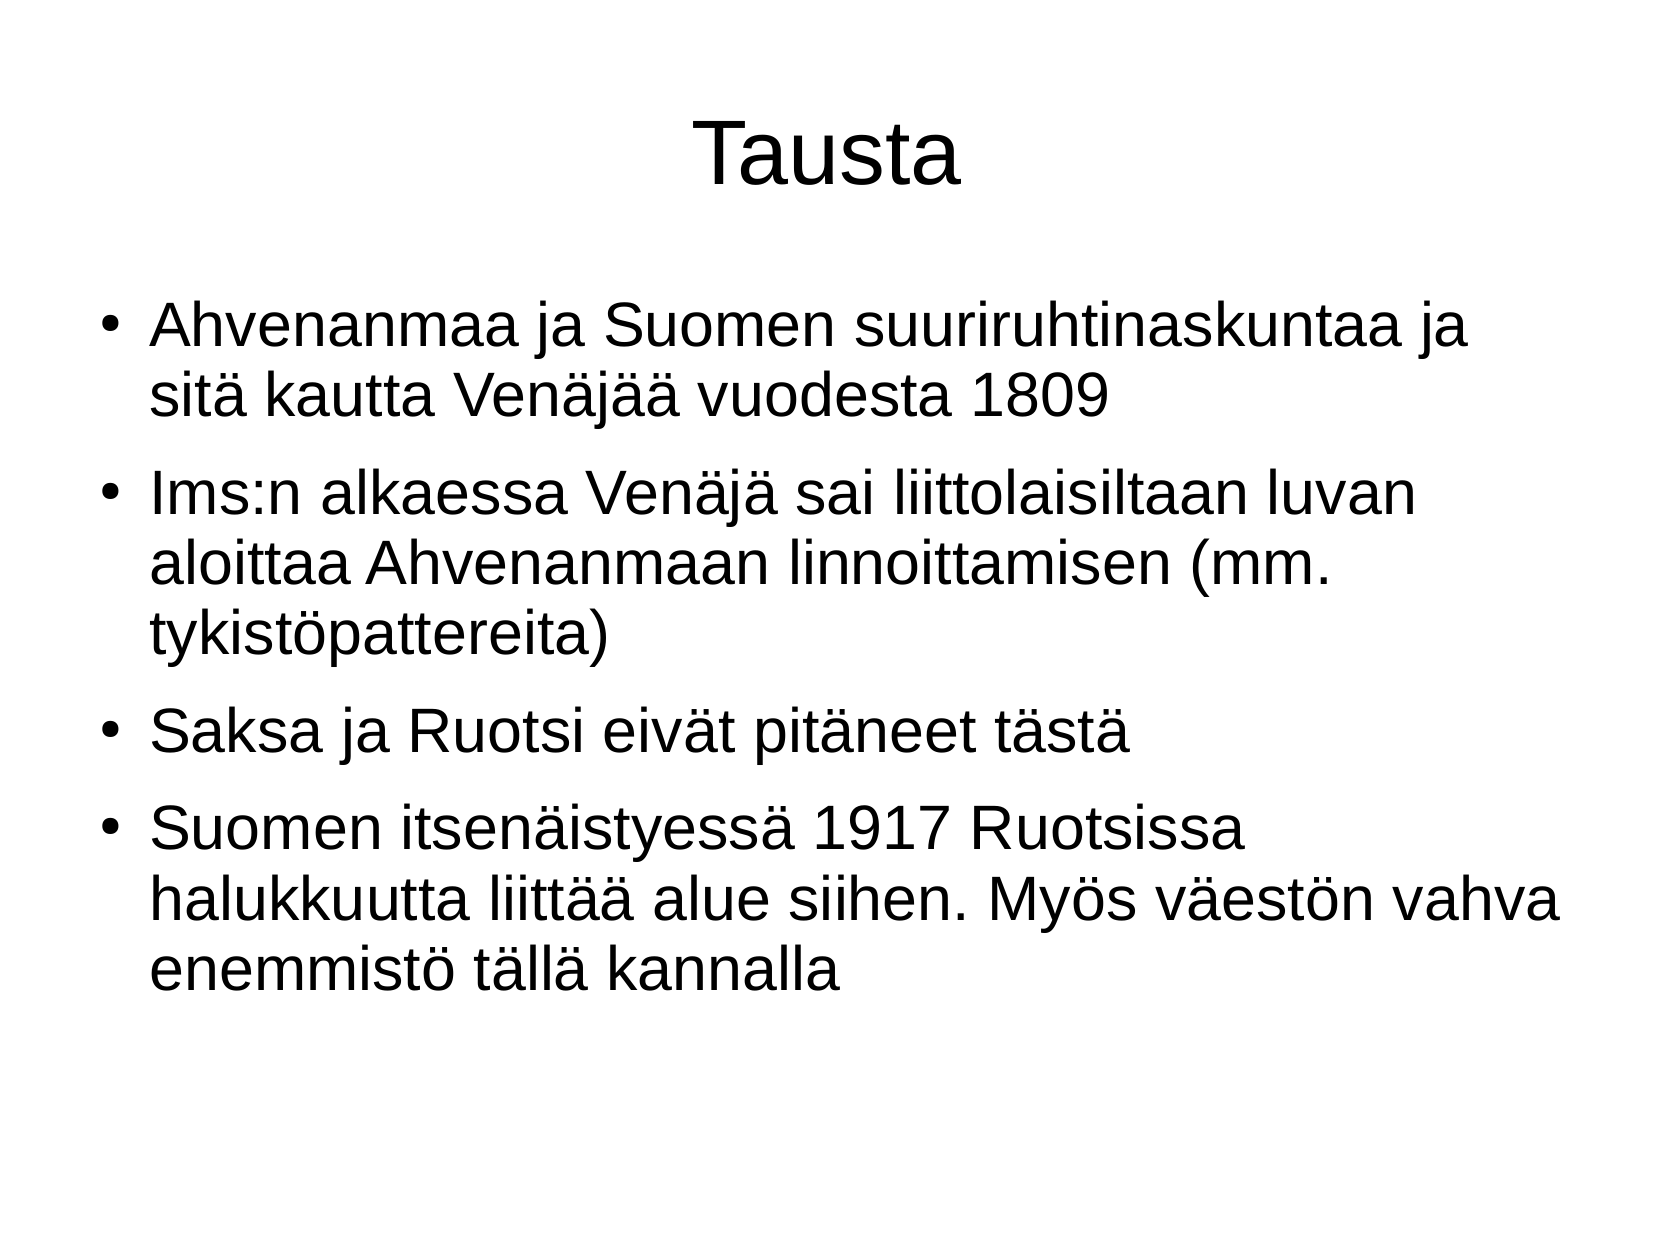

# Tausta
Ahvenanmaa ja Suomen suuriruhtinaskuntaa ja sitä kautta Venäjää vuodesta 1809
Ims:n alkaessa Venäjä sai liittolaisiltaan luvan aloittaa Ahvenanmaan linnoittamisen (mm. tykistöpattereita)
Saksa ja Ruotsi eivät pitäneet tästä
Suomen itsenäistyessä 1917 Ruotsissa halukkuutta liittää alue siihen. Myös väestön vahva enemmistö tällä kannalla